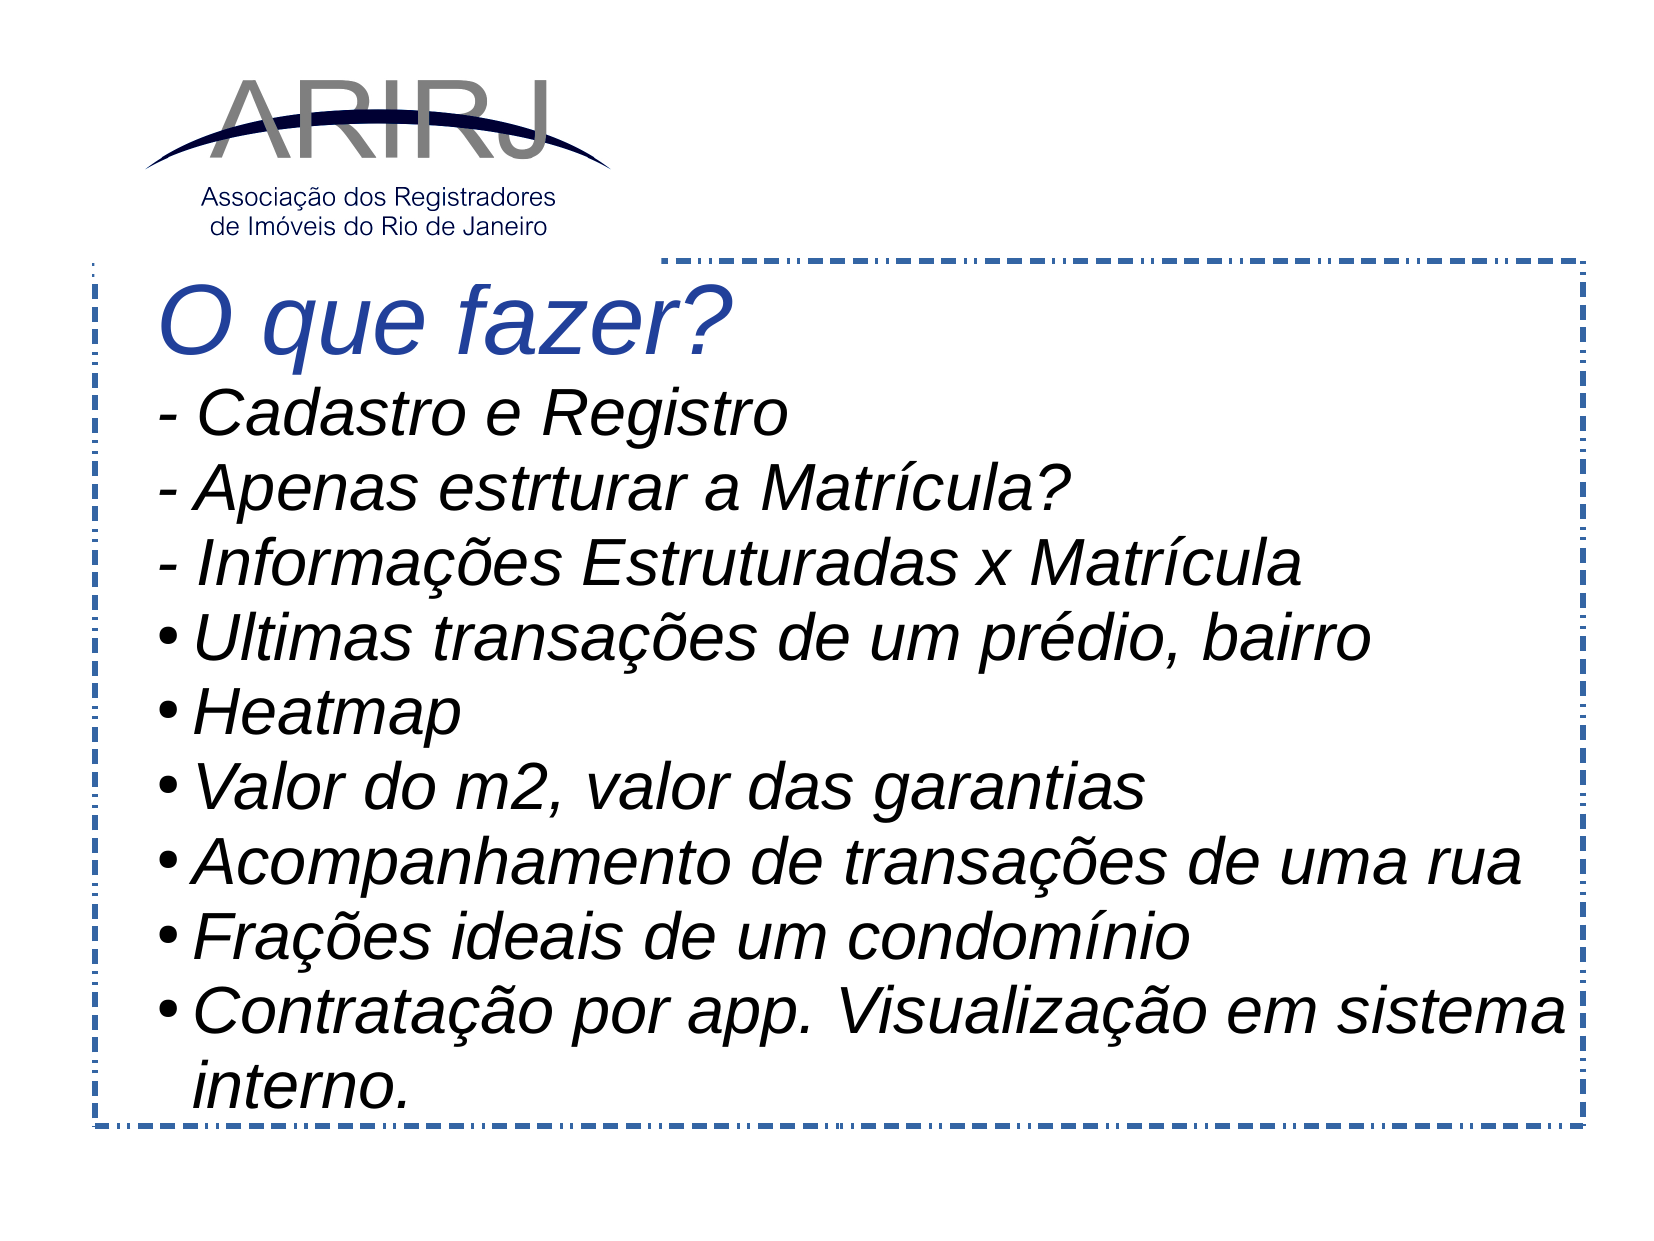

# O que fazer?
- Cadastro e Registro
- Apenas estrturar a Matrícula?
- Informações Estruturadas x Matrícula
Ultimas transações de um prédio, bairro
Heatmap
Valor do m2, valor das garantias
Acompanhamento de transações de uma rua
Frações ideais de um condomínio
Contratação por app. Visualização em sistema interno.